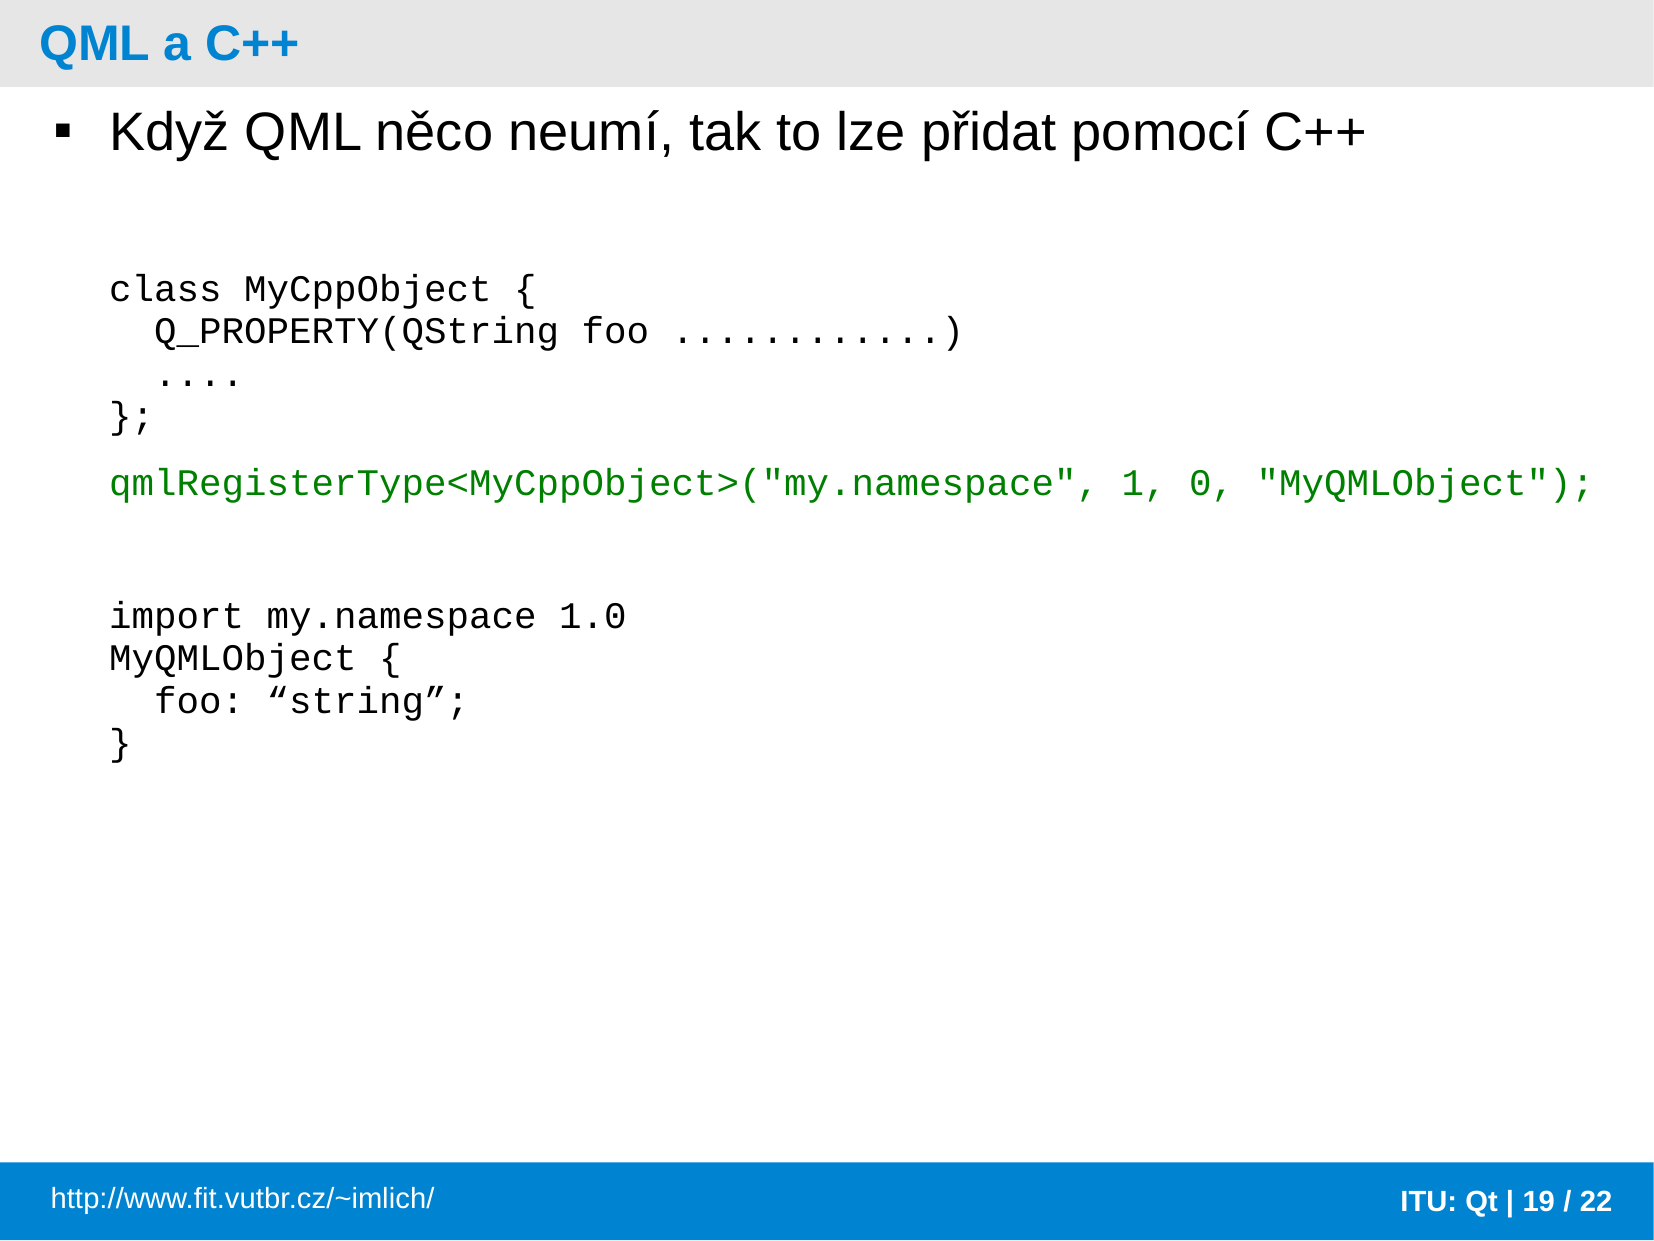

# QML a C++
Když QML něco neumí, tak to lze přidat pomocí C++
class MyCppObject {
 Q_PROPERTY(QString foo ............)
 ....
};
qmlRegisterType<MyCppObject>("my.namespace", 1, 0, "MyQMLObject");
import my.namespace 1.0
MyQMLObject {
 foo: “string”;
}